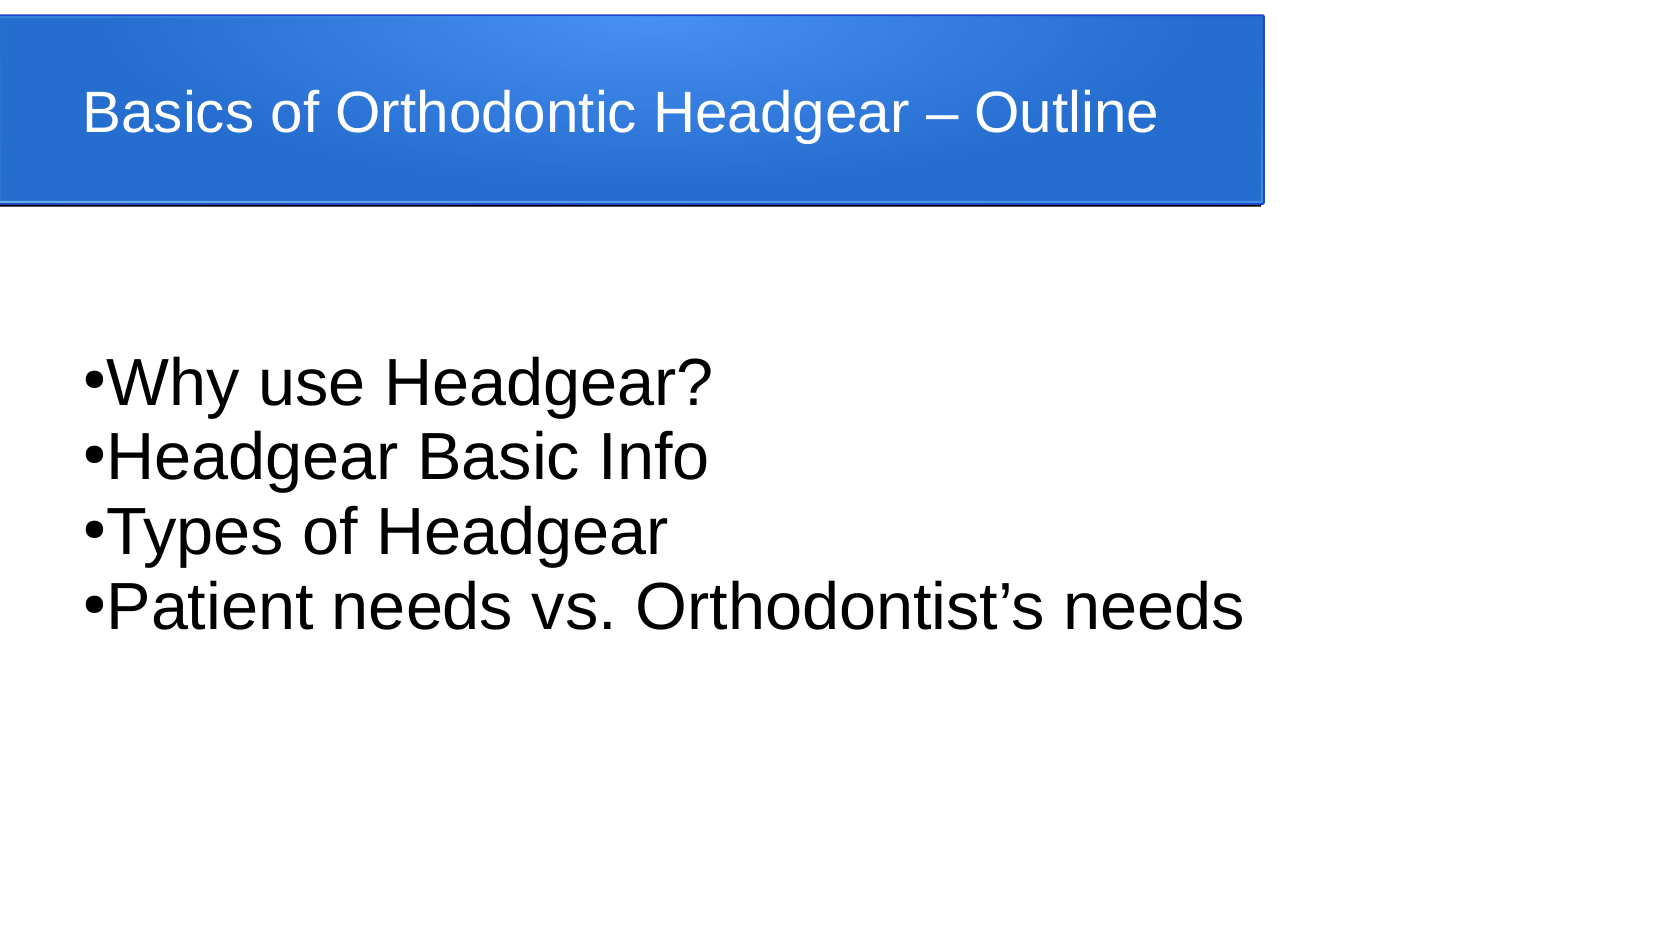

# Basics of Orthodontic Headgear – Outline
Why use Headgear?
Headgear Basic Info
Types of Headgear
Patient needs vs. Orthodontist’s needs